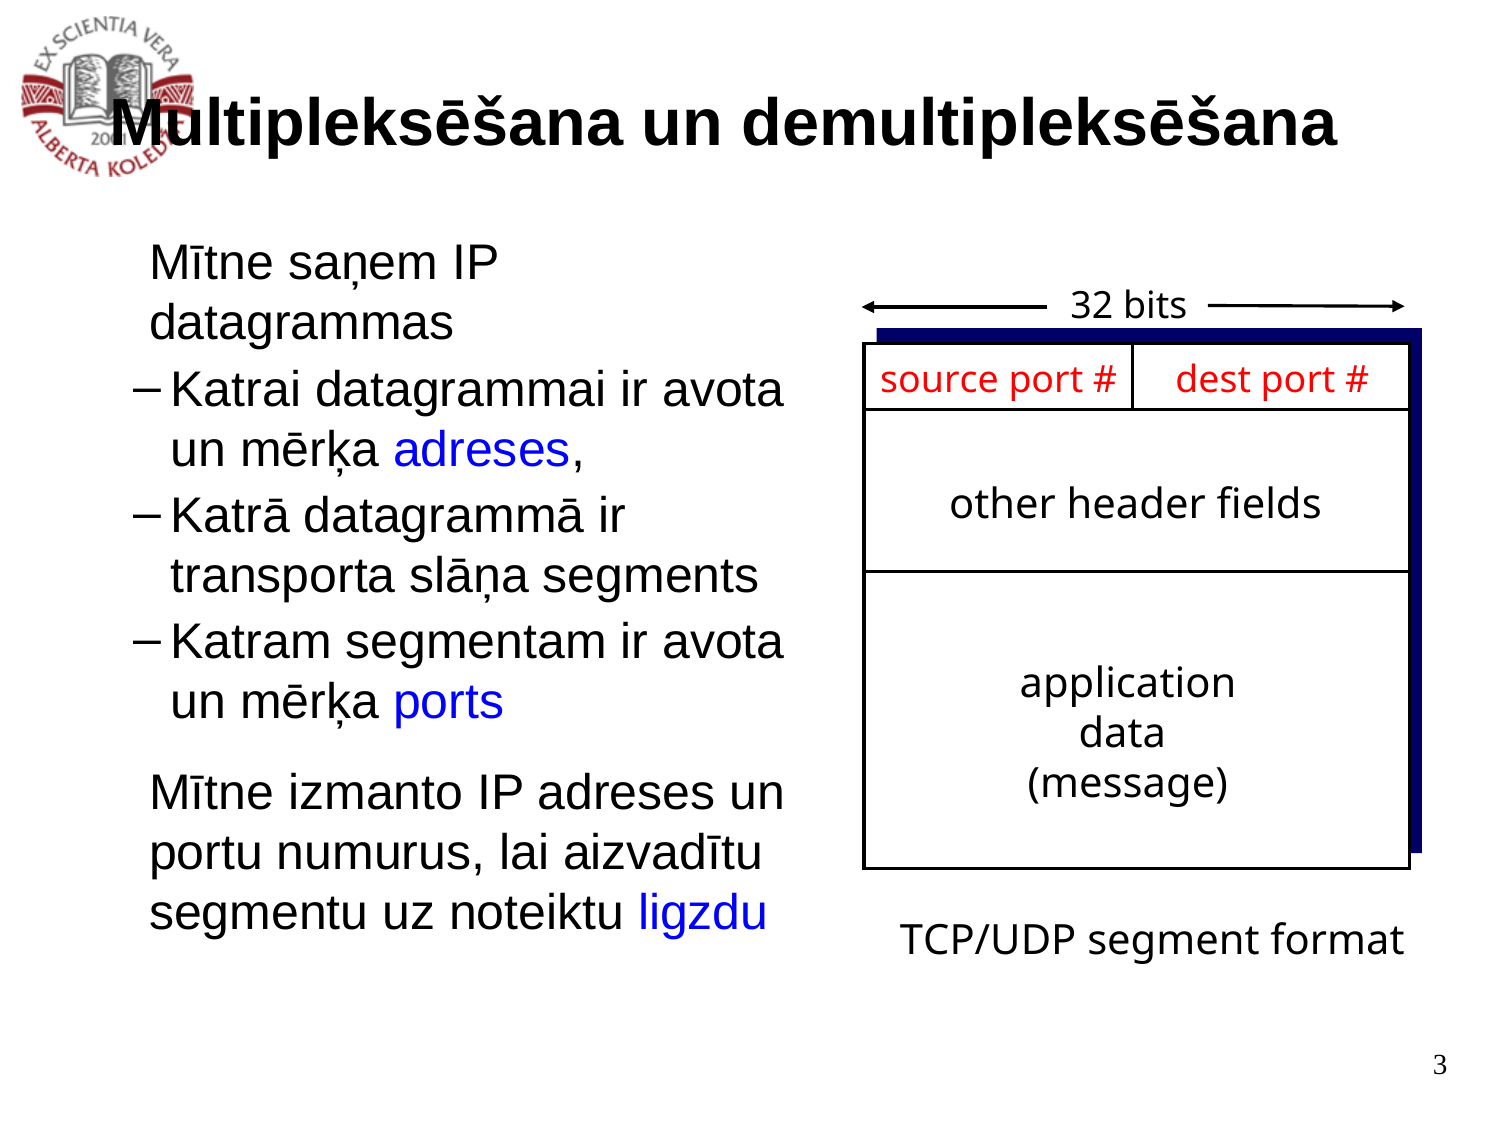

# Multipleksēšana un demultipleksēšana
Mītne saņem IP datagrammas
Katrai datagrammai ir avota un mērķa adreses,
Katrā datagrammā ir transporta slāņa segments
Katram segmentam ir avota un mērķa ports
Mītne izmanto IP adreses un portu numurus, lai aizvadītu segmentu uz noteiktu ligzdu
32 bits
source port #
dest port #
other header fields
application
data
(message)
TCP/UDP segment format
2